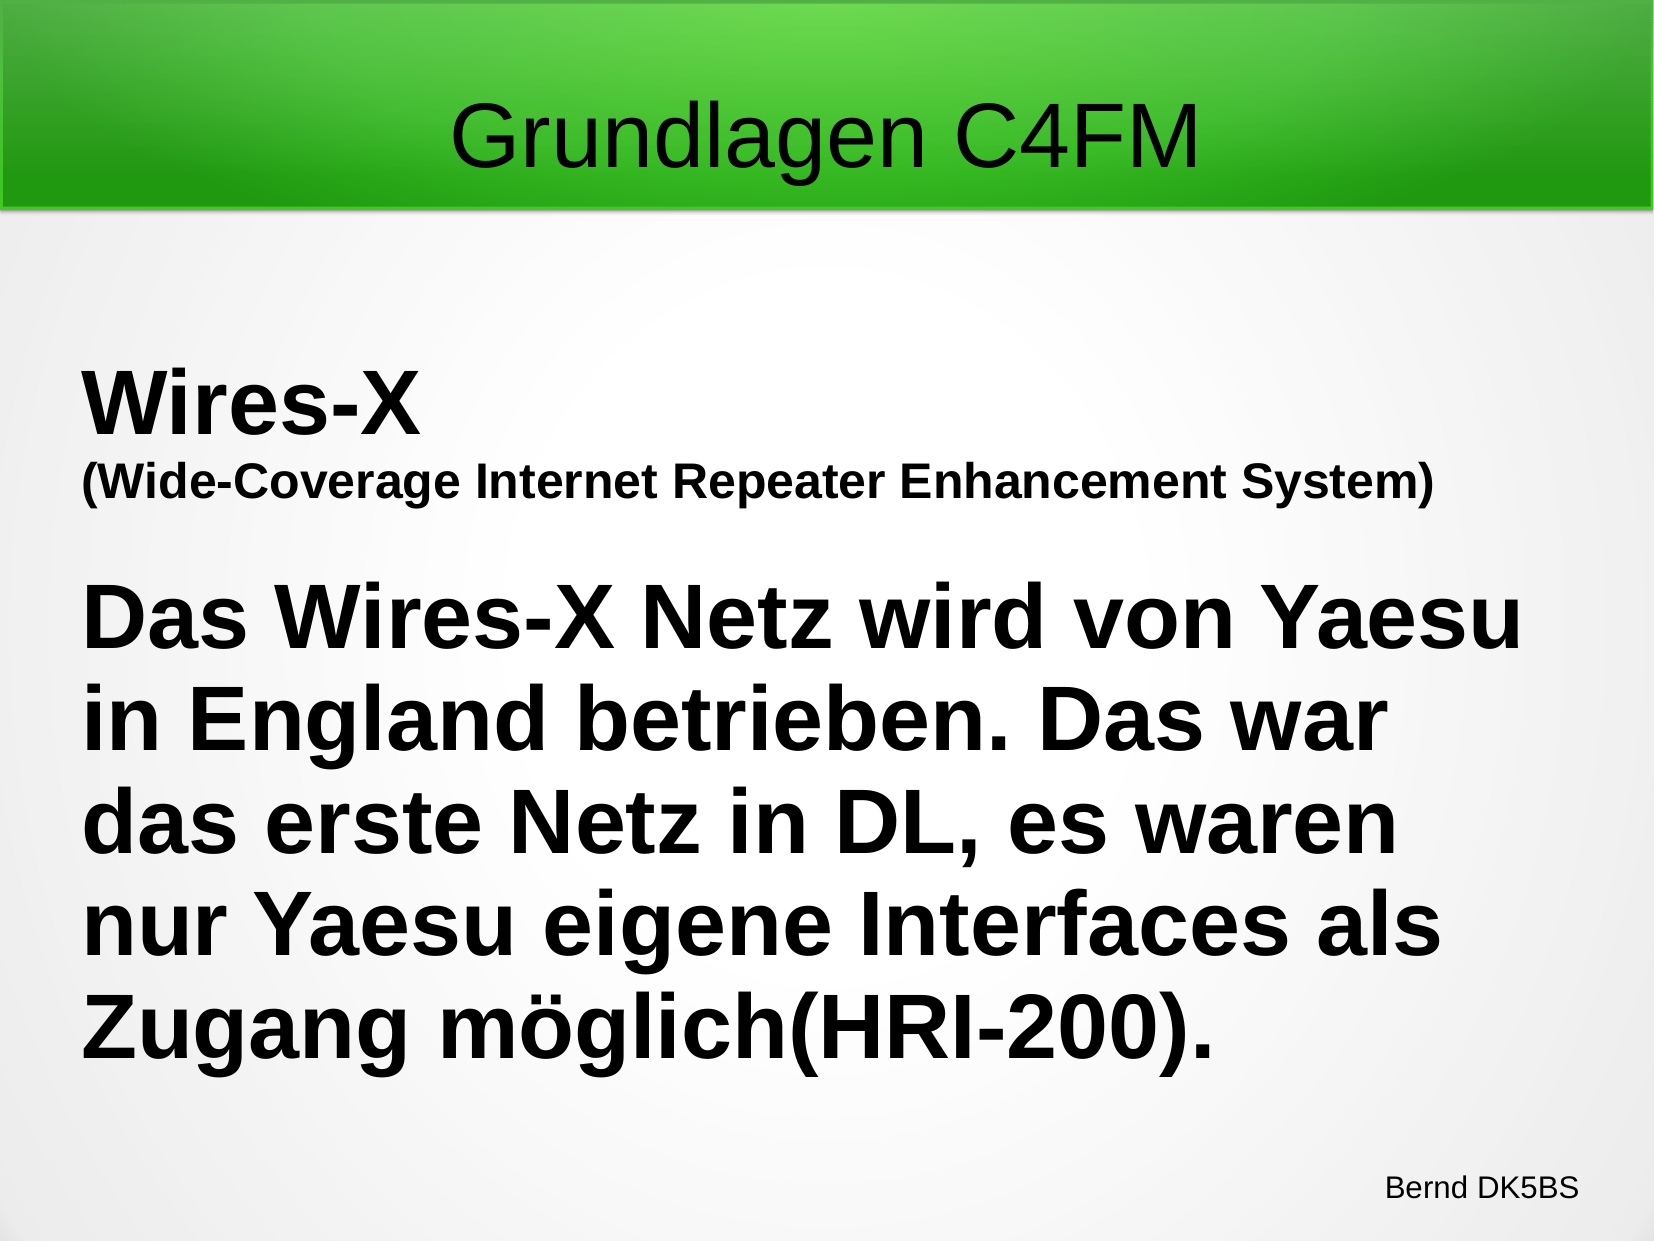

# Grundlagen C4FM
Wires-X
(Wide-Coverage Internet Repeater Enhancement System)
Das Wires-X Netz wird von Yaesu in England betrieben. Das war das erste Netz in DL, es waren nur Yaesu eigene Interfaces als Zugang möglich(HRI-200).
Bernd DK5BS